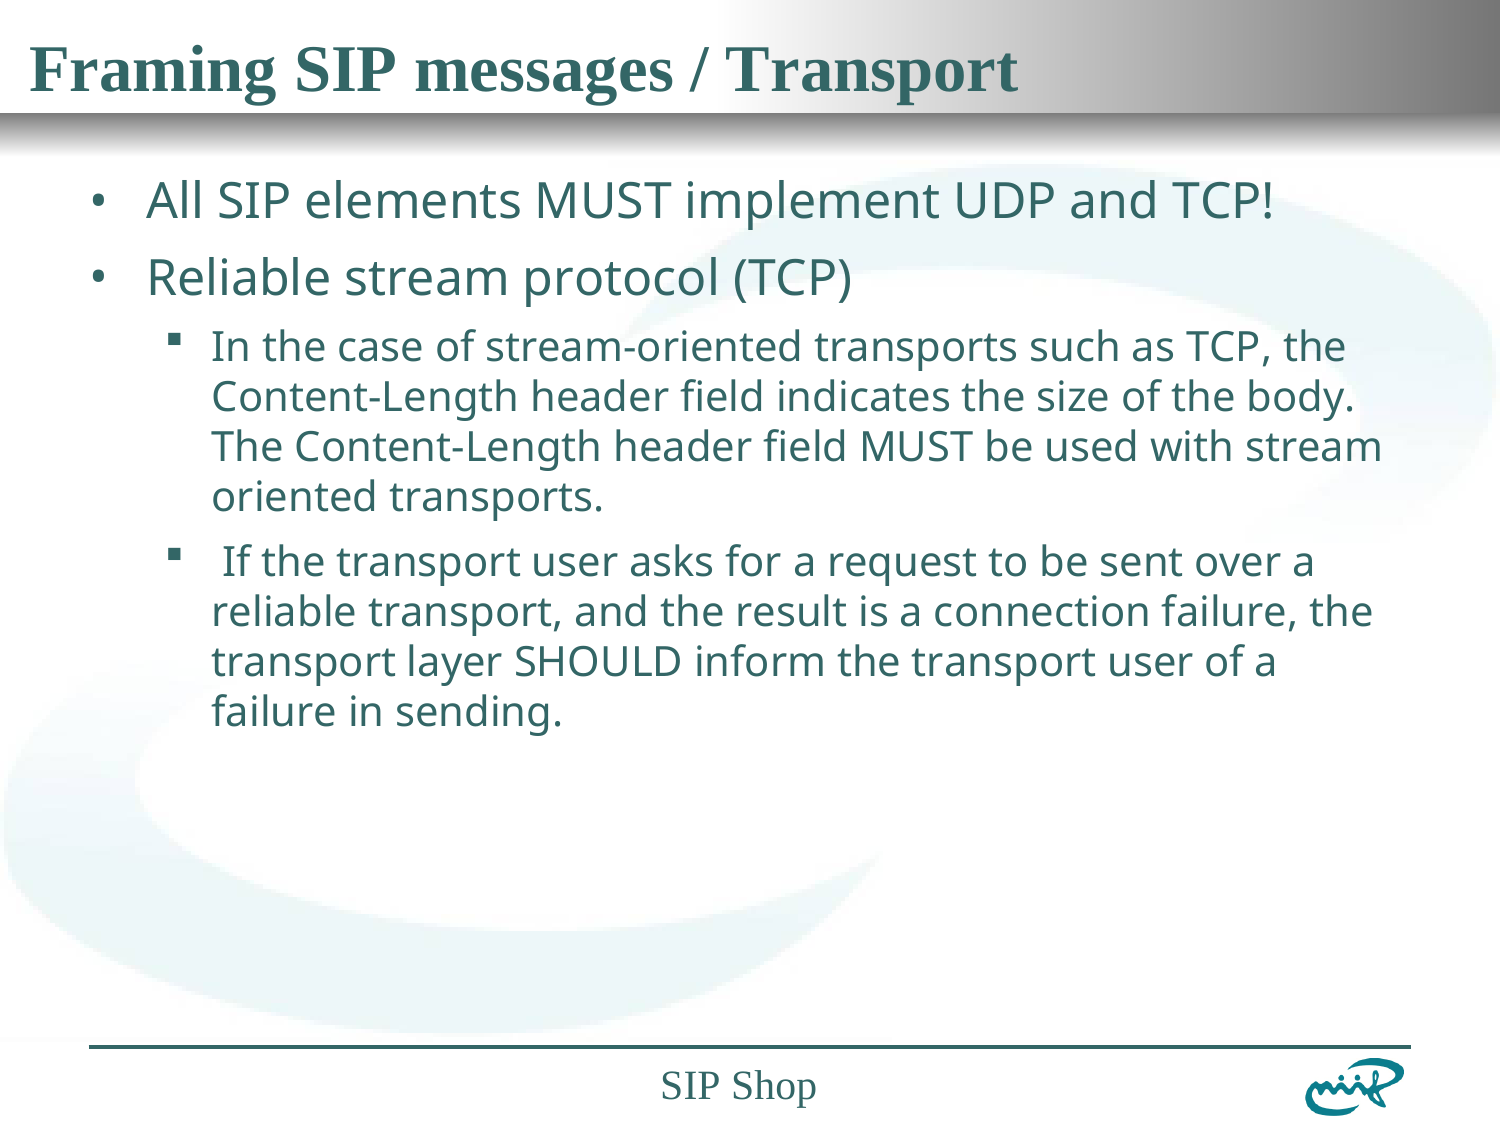

# Framing SIP messages / Transport
All SIP elements MUST implement UDP and TCP!
Reliable stream protocol (TCP)
In the case of stream-oriented transports such as TCP, the Content-Length header field indicates the size of the body. The Content-Length header field MUST be used with stream oriented transports.
 If the transport user asks for a request to be sent over a reliable transport, and the result is a connection failure, the transport layer SHOULD inform the transport user of a failure in sending.